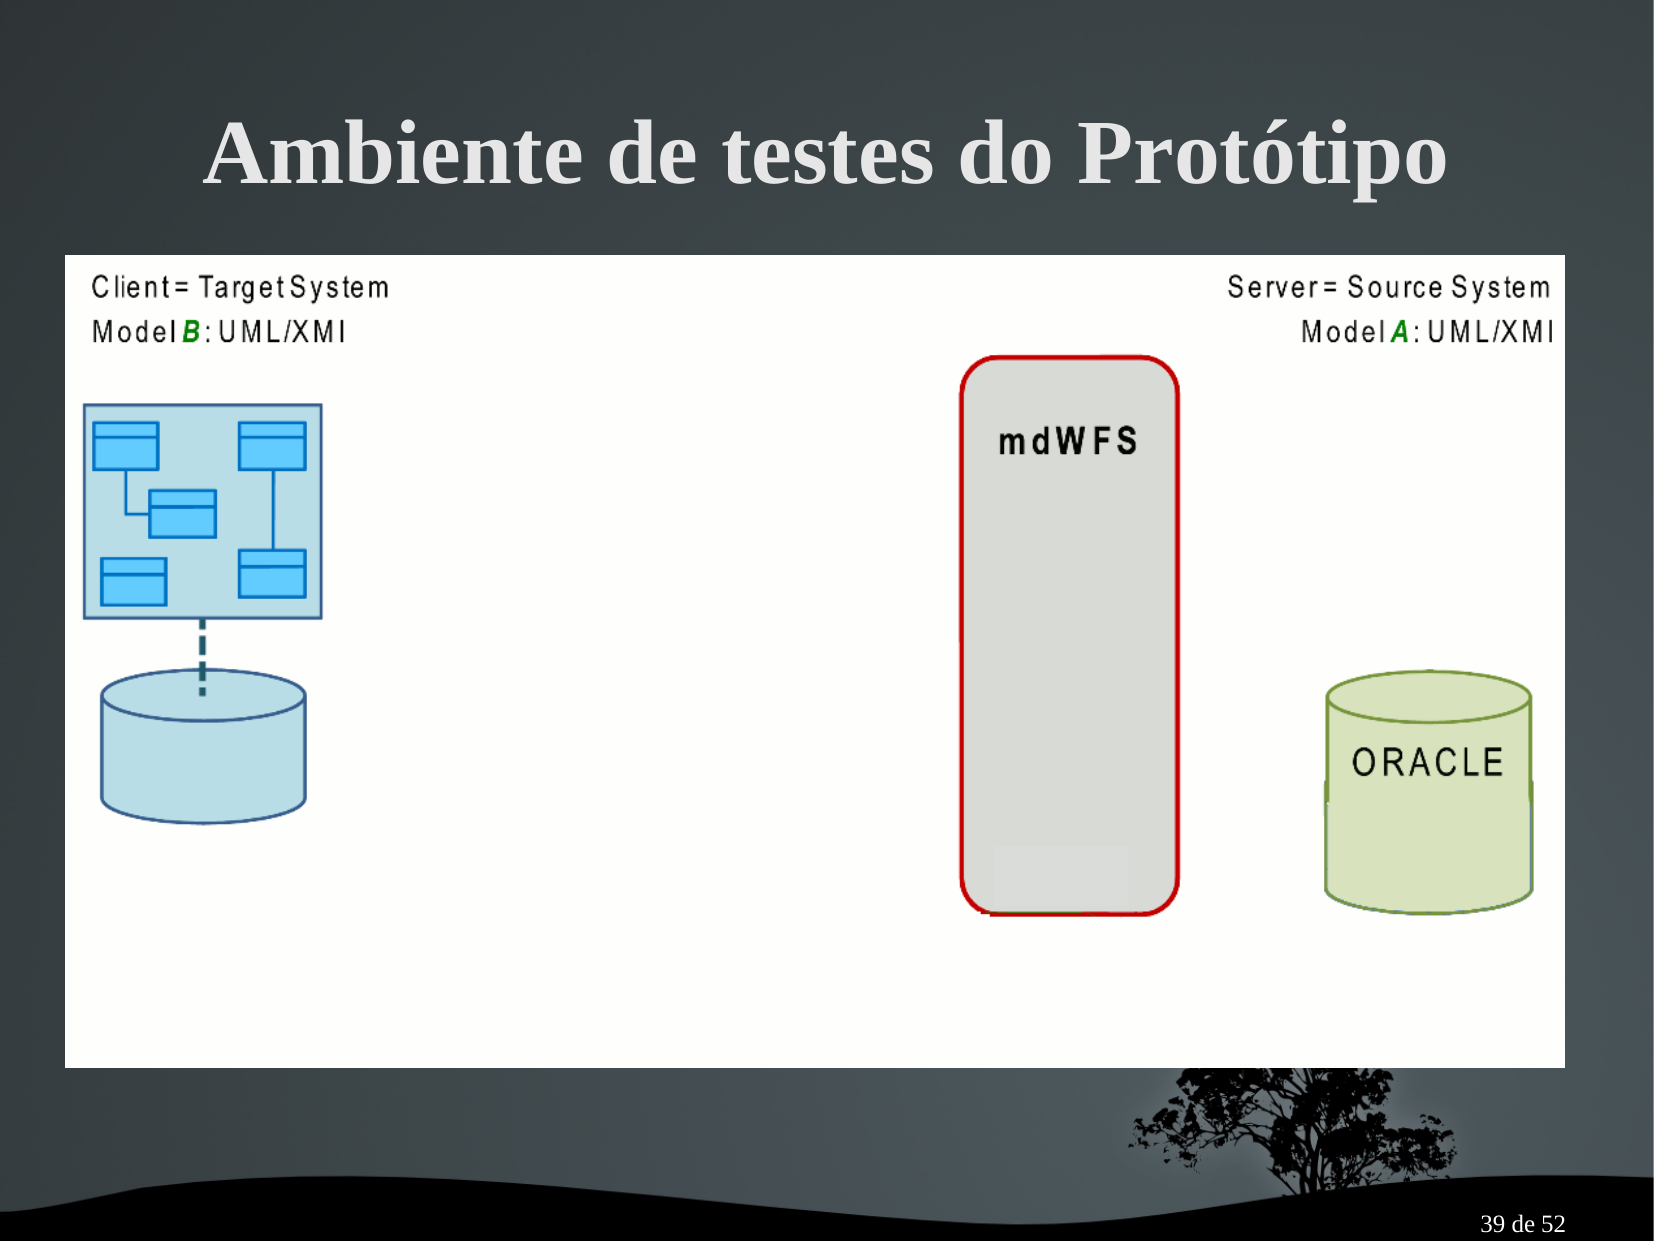

# Ambiente de testes do Protótipo
39